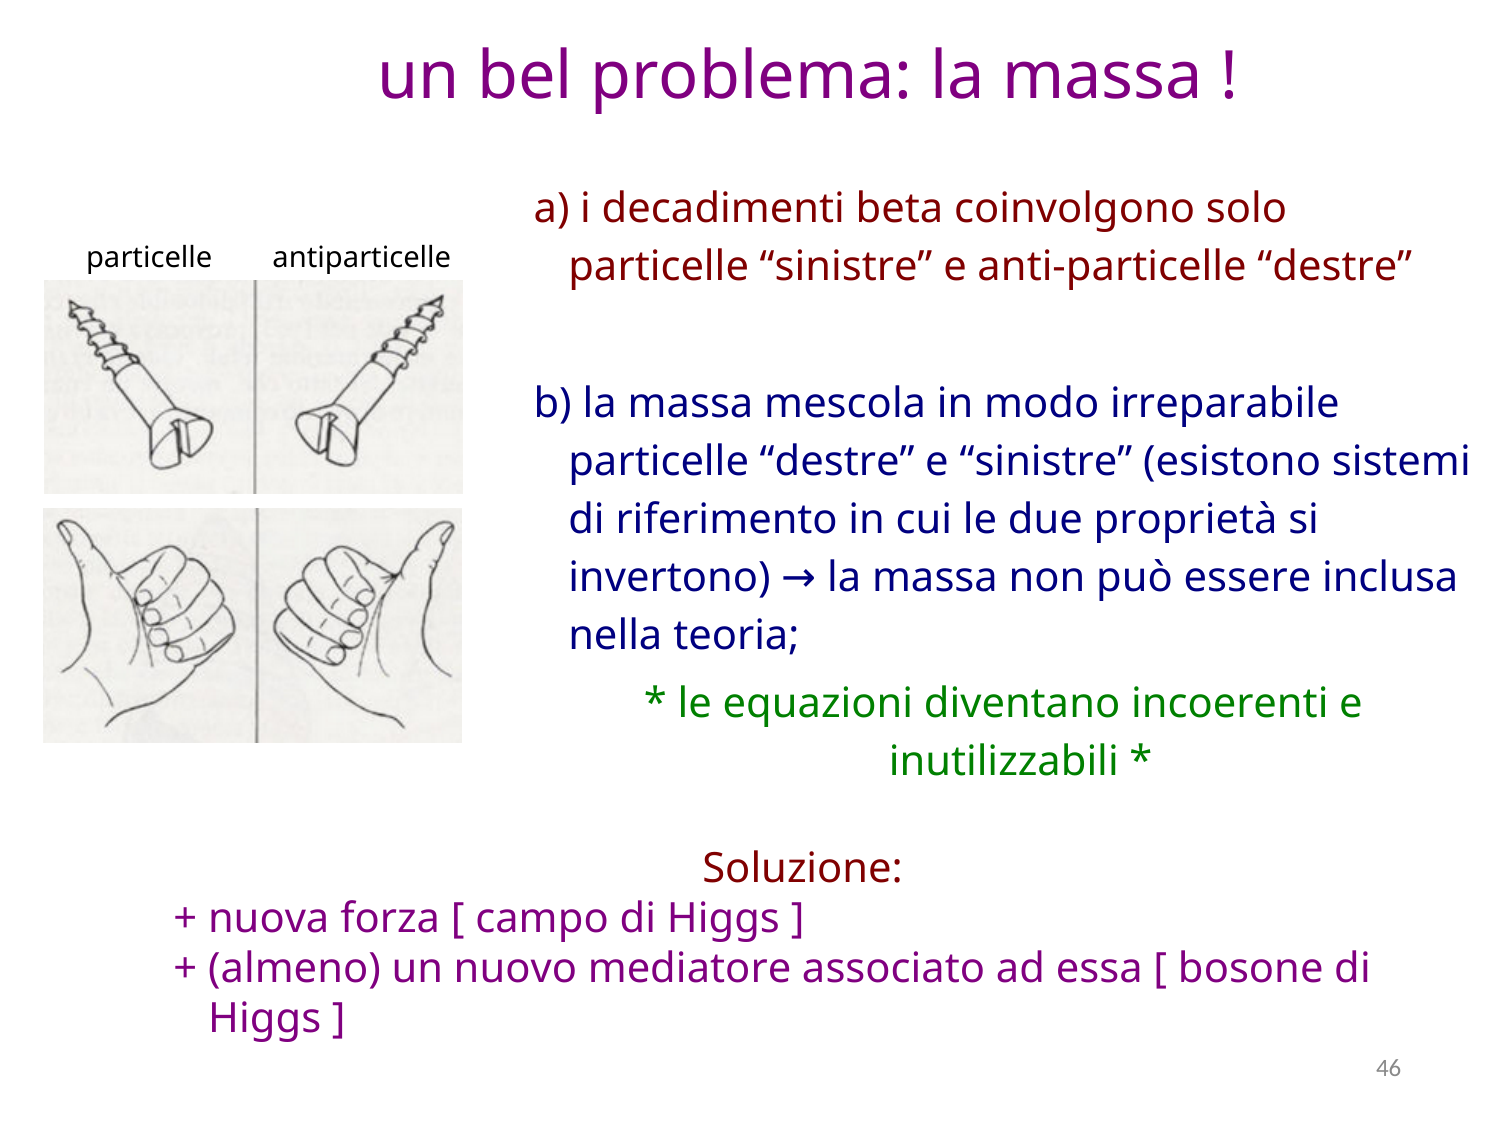

un bel problema: la massa !
a) i decadimenti beta coinvolgono solo particelle “sinistre” e anti-particelle “destre”
b) la massa mescola in modo irreparabile particelle “destre” e “sinistre” (esistono sistemi di riferimento in cui le due proprietà si invertono) → la massa non può essere inclusa nella teoria;
* le equazioni diventano incoerenti e inutilizzabili *
particelle antiparticelle
Soluzione:
+ nuova forza [ campo di Higgs ]
+ (almeno) un nuovo mediatore associato ad essa [ bosone di Higgs ]
46